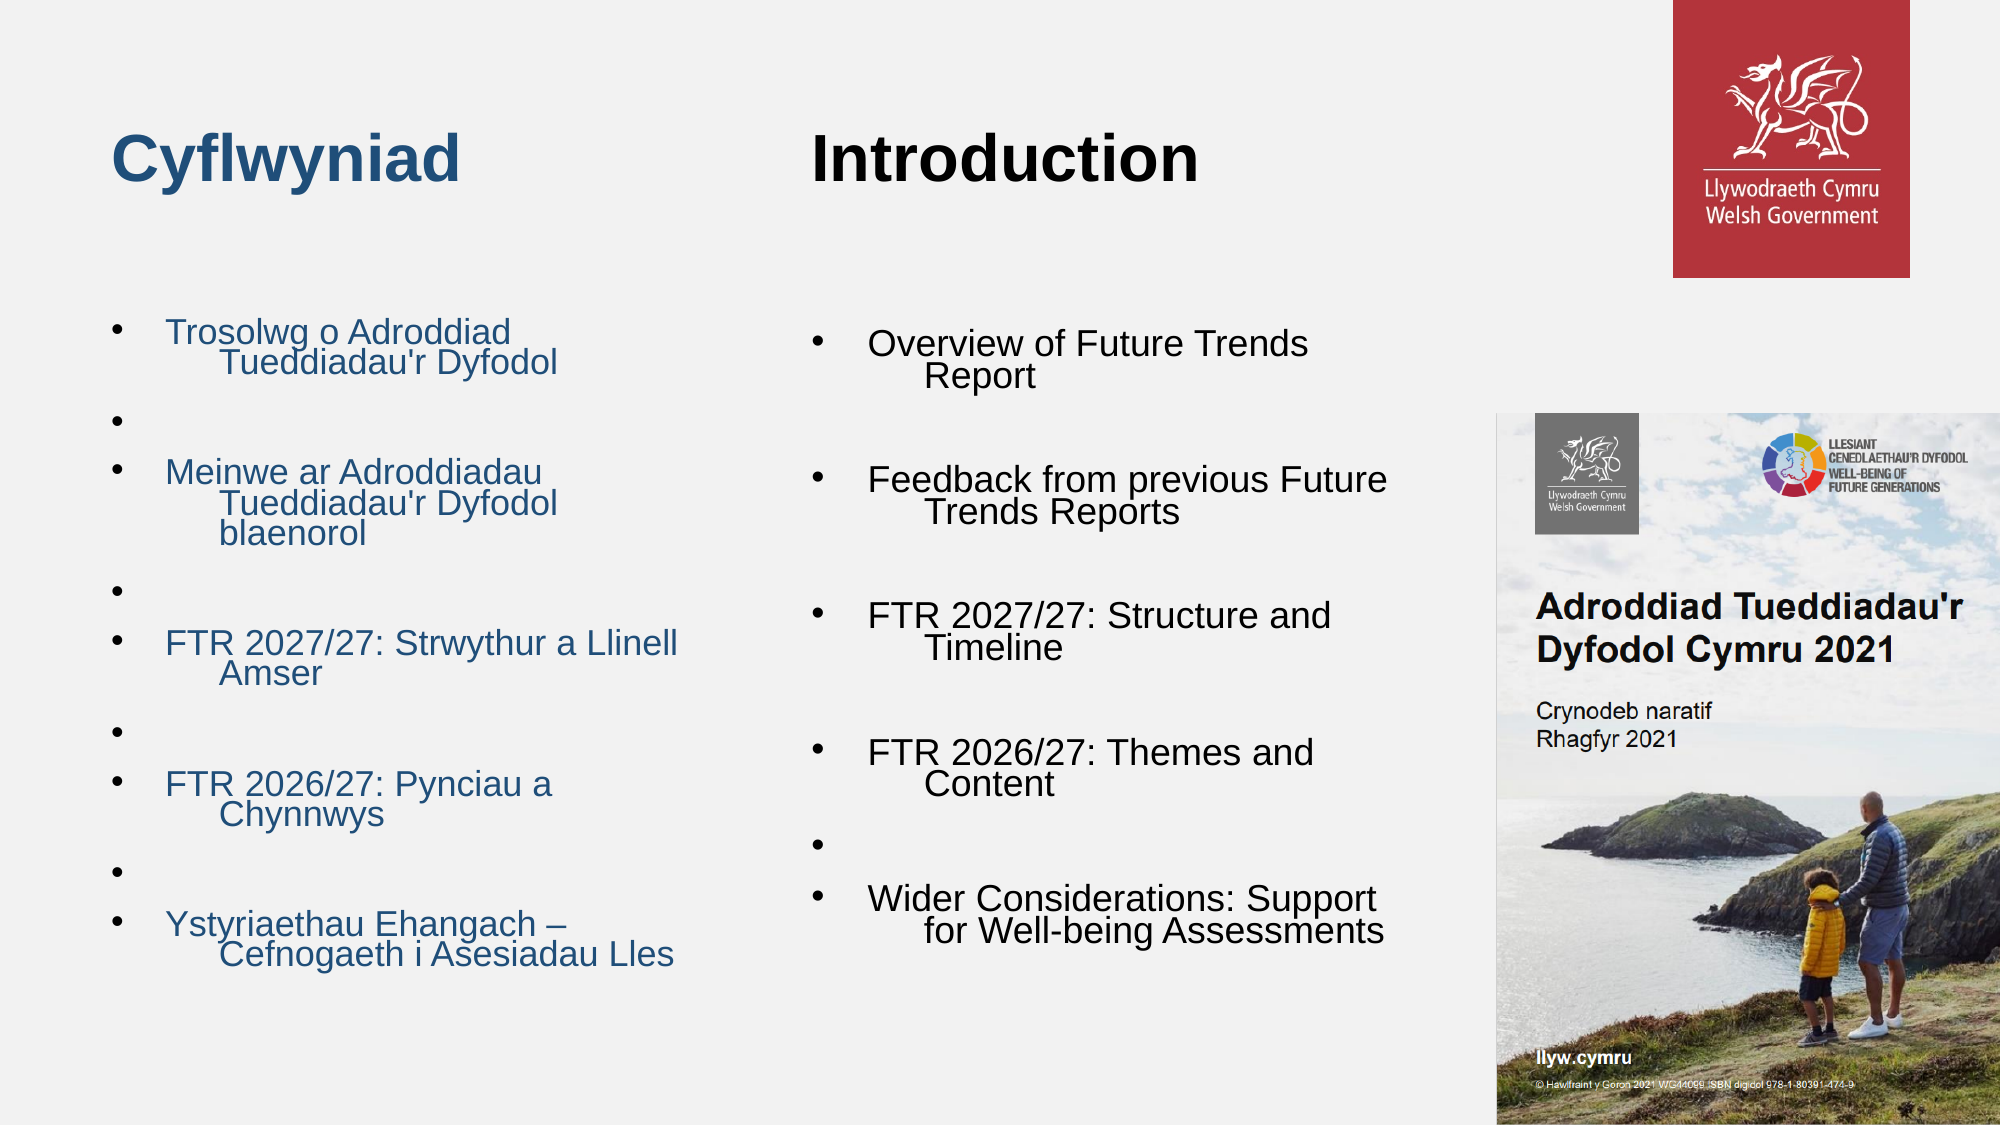

Cyflwyniad
Introduction
Trosolwg o Adroddiad Tueddiadau'r Dyfodol
Meinwe ar Adroddiadau Tueddiadau'r Dyfodol blaenorol
FTR 2027/27: Strwythur a Llinell Amser
FTR 2026/27: Pynciau a Chynnwys
Ystyriaethau Ehangach – Cefnogaeth i Asesiadau Lles
# Overview of Future Trends Report
Feedback from previous Future Trends Reports
FTR 2027/27: Structure and Timeline
FTR 2026/27: Themes and Content
Wider Considerations: Support for Well-being Assessments